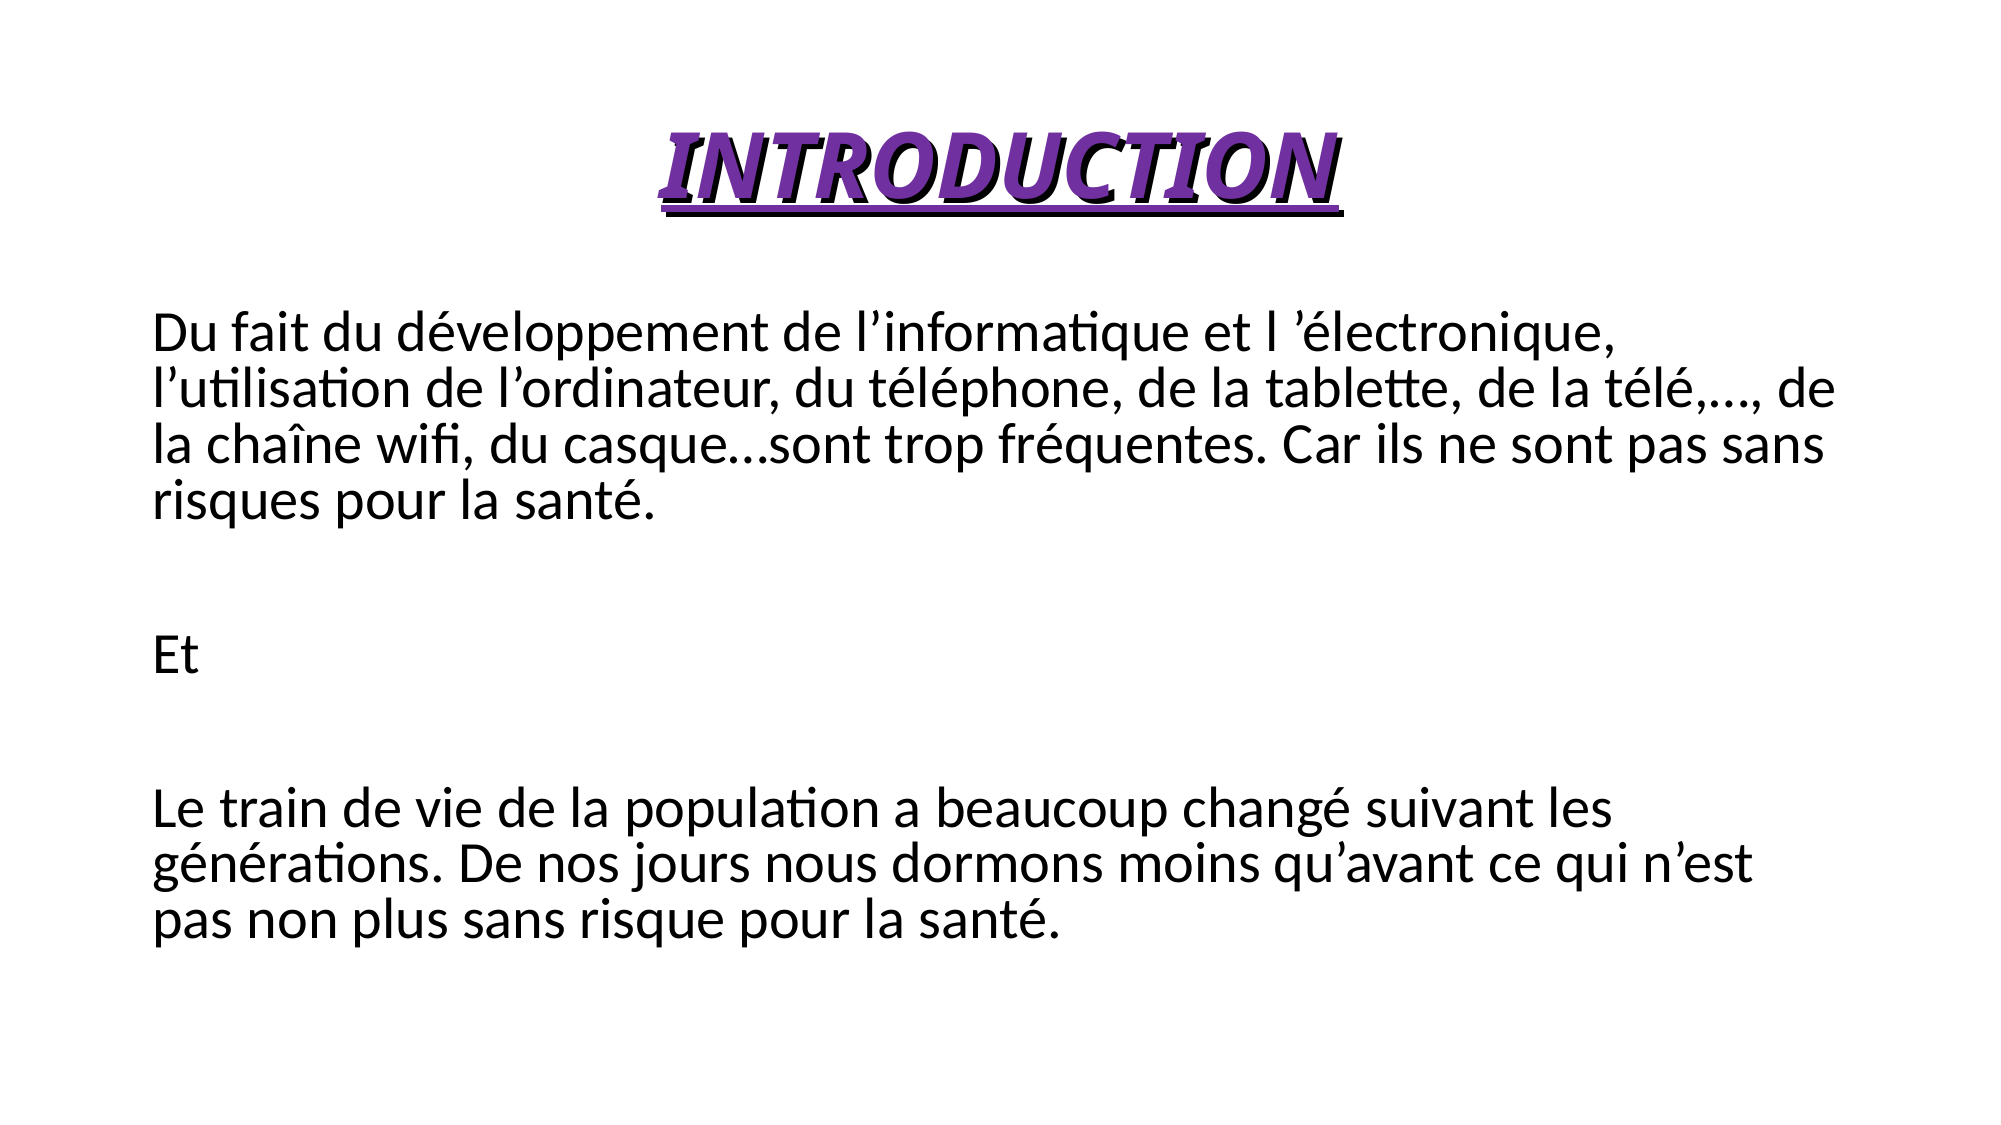

# INTRODUCTION
Du fait du développement de l’informatique et l ’électronique, l’utilisation de l’ordinateur, du téléphone, de la tablette, de la télé,…, de la chaîne wifi, du casque…sont trop fréquentes. Car ils ne sont pas sans risques pour la santé.
Et
Le train de vie de la population a beaucoup changé suivant les générations. De nos jours nous dormons moins qu’avant ce qui n’est pas non plus sans risque pour la santé.